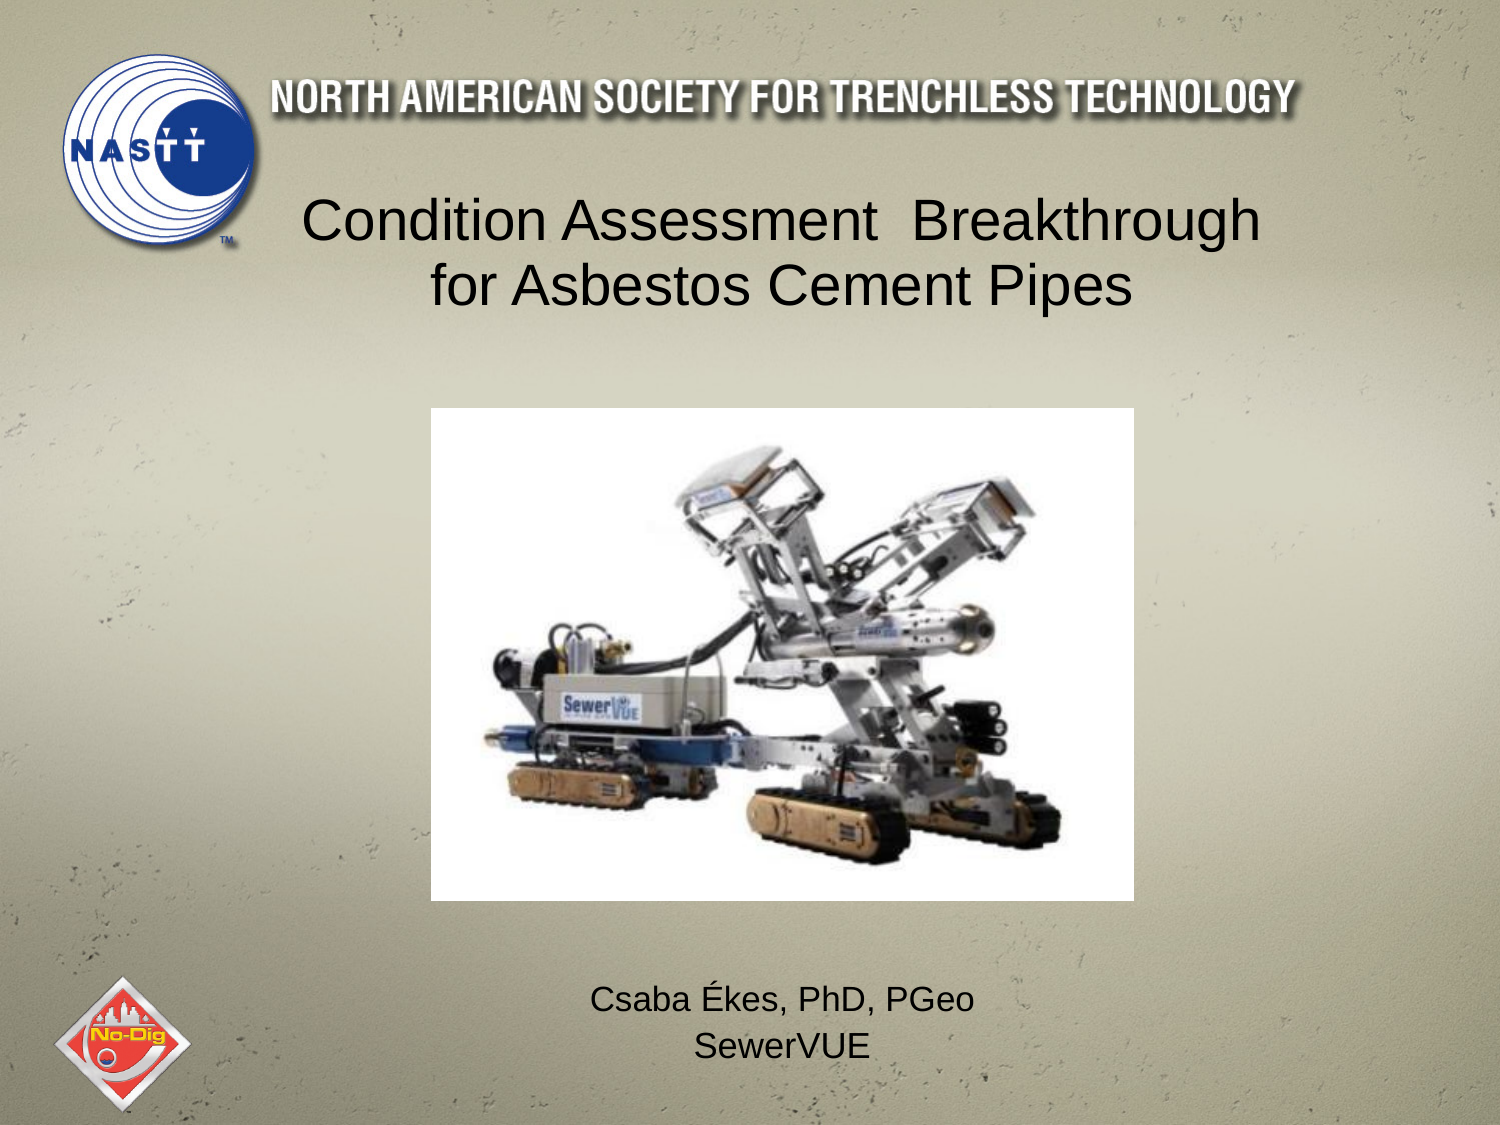

Condition Assessment Breakthrough
for Asbestos Cement Pipes
Csaba Ékes, PhD, PGeo
SewerVUE